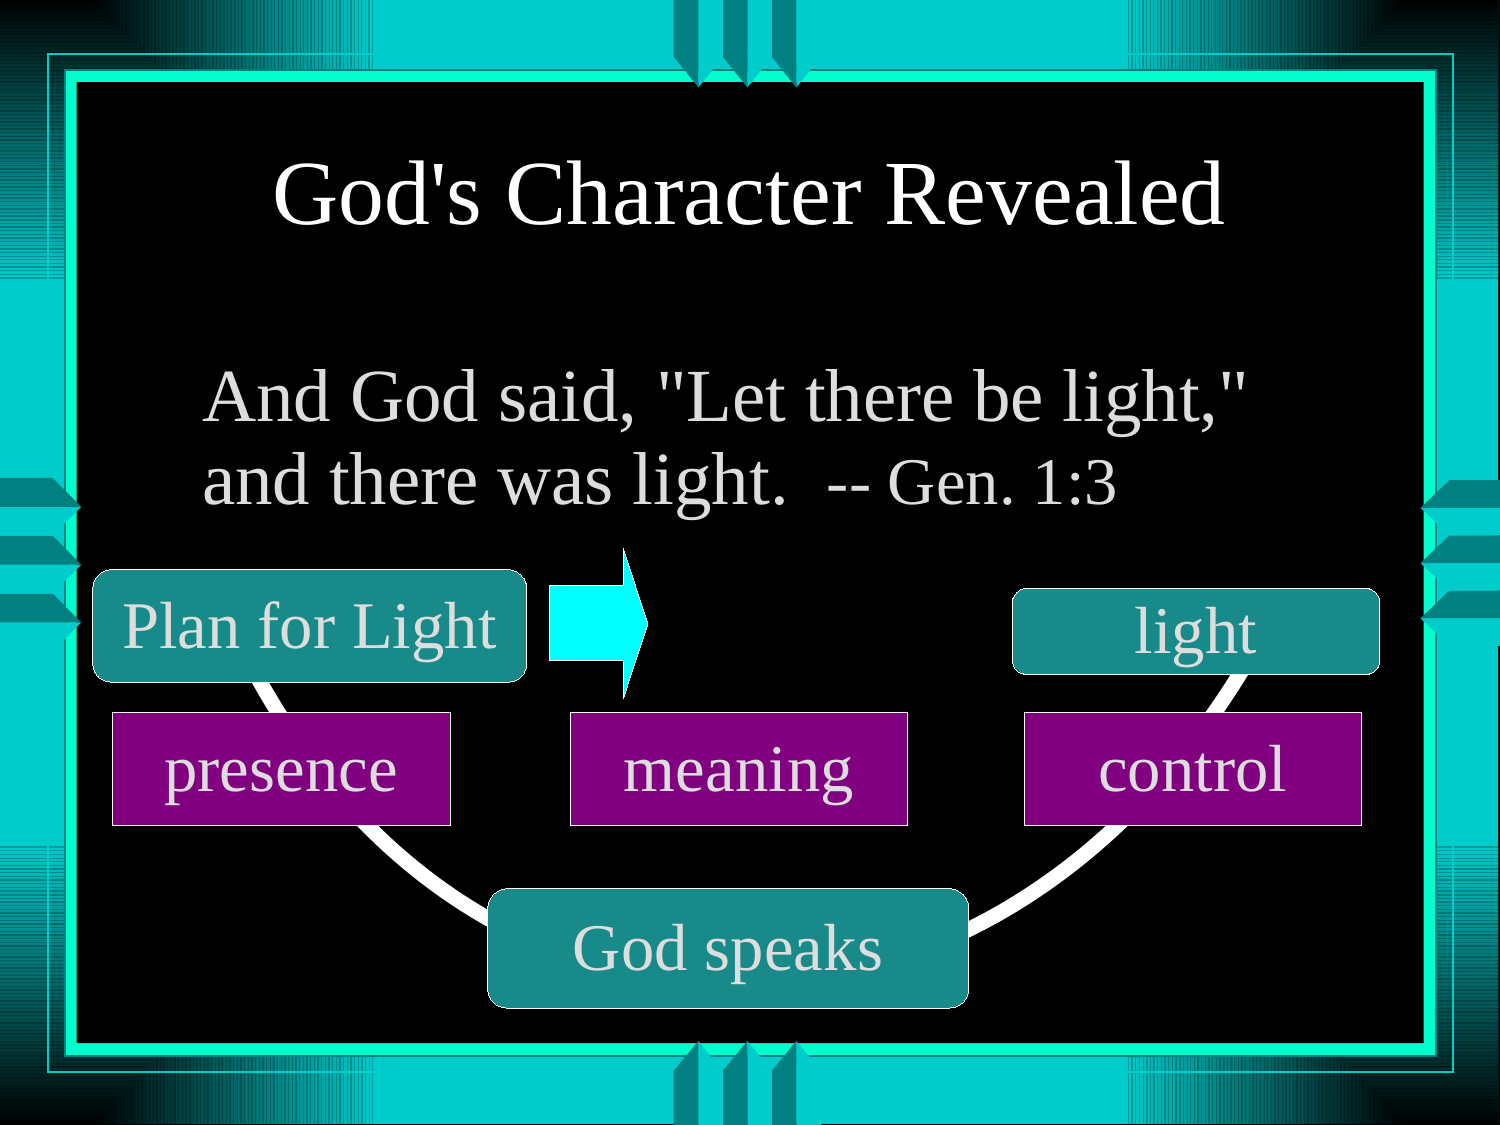

# God's Character Revealed
And God said, "Let there be light," and there was light. -- Gen. 1:3
Plan for Light
light
presence
meaning
control
God speaks